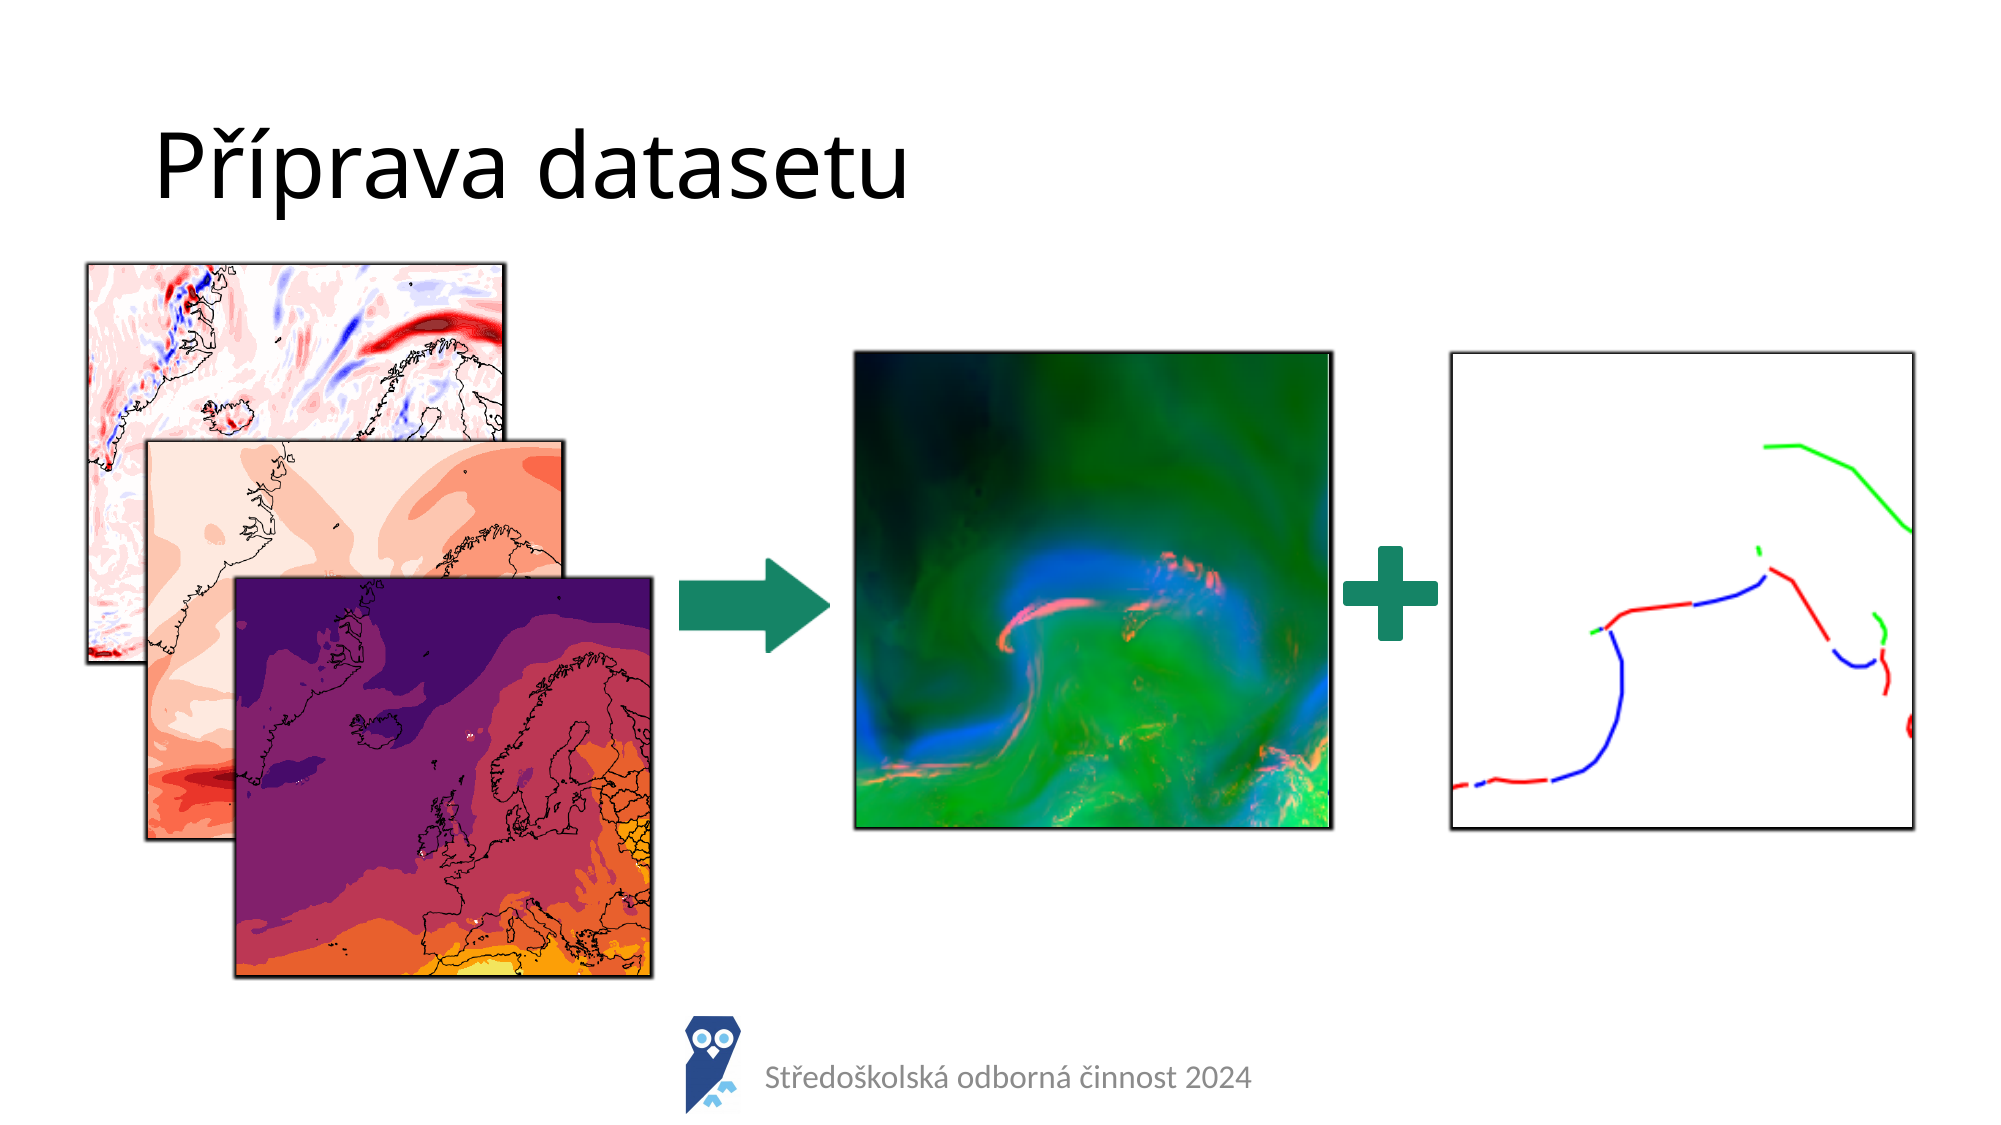

# Příprava datasetu
Středoškolská odborná činnost 2024